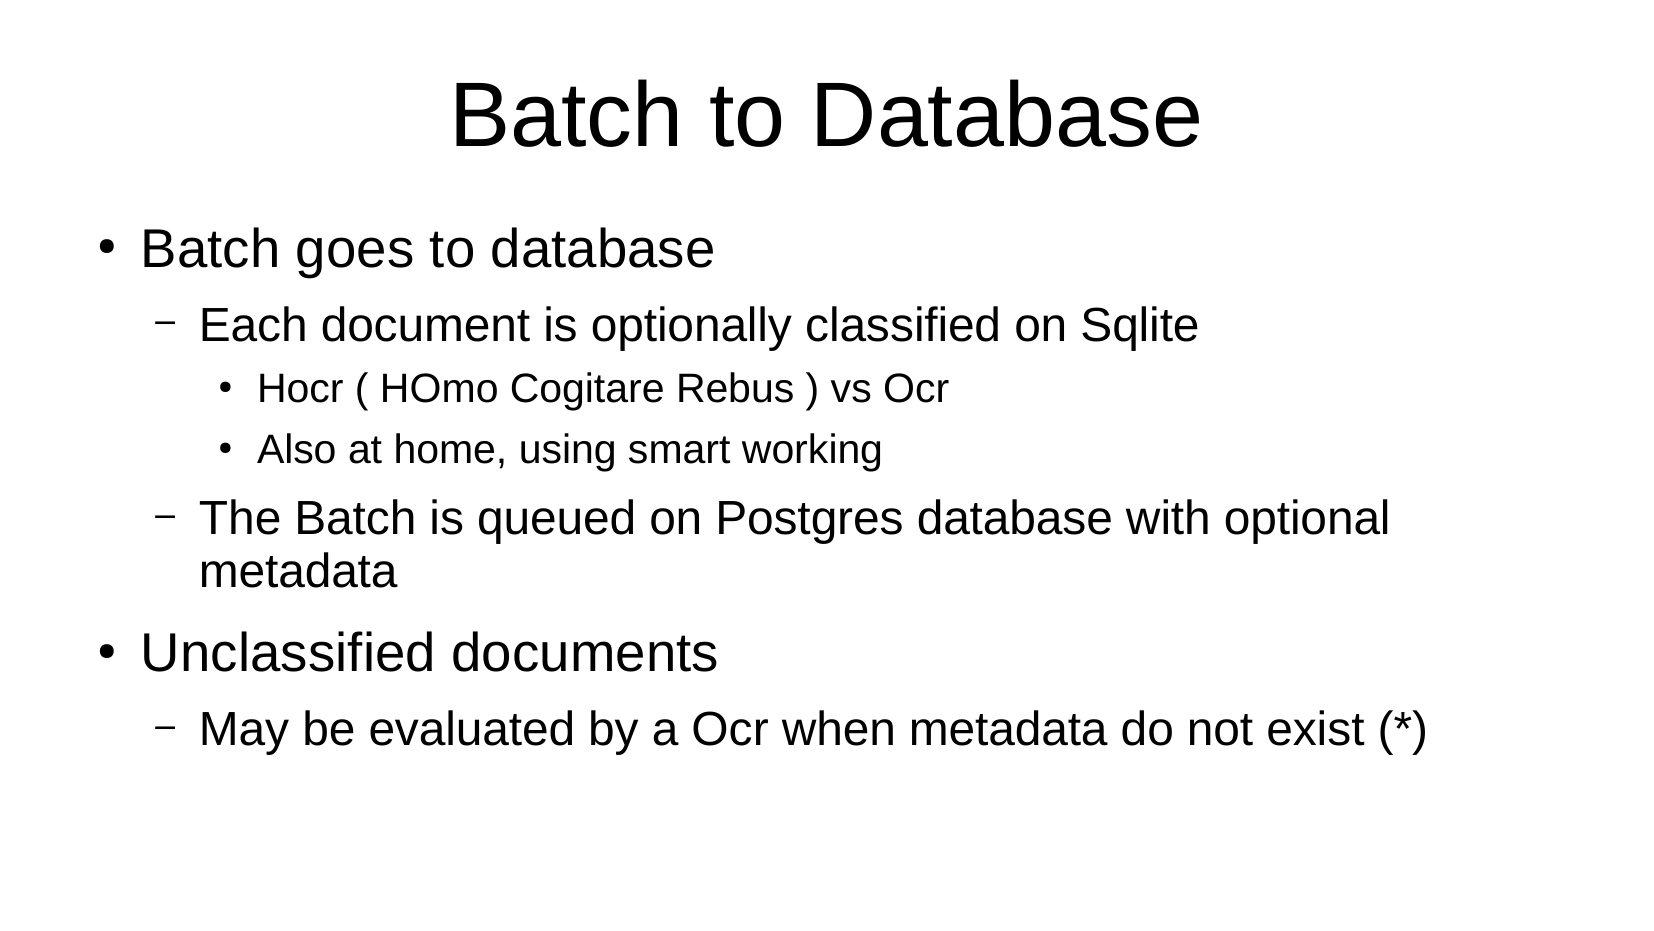

# Batch to Database
Batch goes to database
Each document is optionally classified on Sqlite
Hocr ( HOmo Cogitare Rebus ) vs Ocr
Also at home, using smart working
The Batch is queued on Postgres database with optional metadata
Unclassified documents
May be evaluated by a Ocr when metadata do not exist (*)